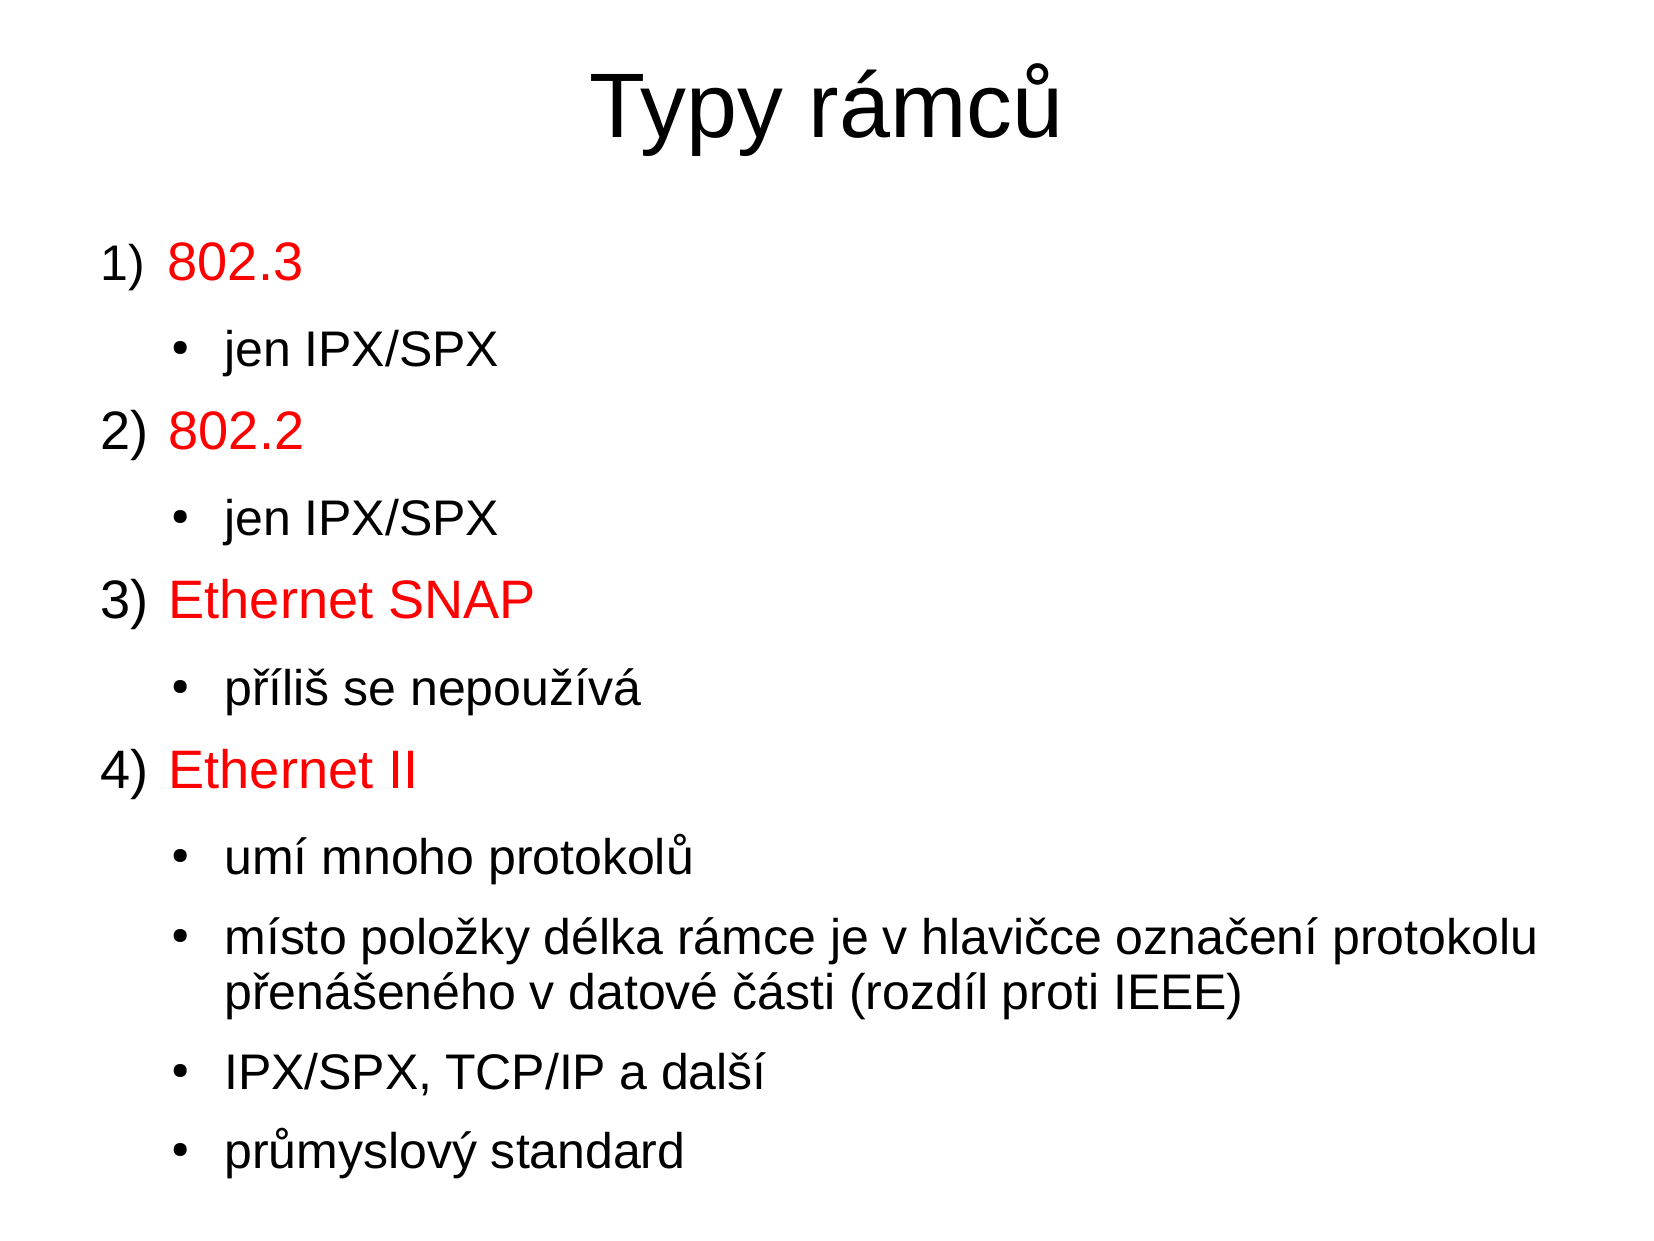

# Typy rámců
 802.3
jen IPX/SPX
 802.2
jen IPX/SPX
 Ethernet SNAP
příliš se nepoužívá
 Ethernet II
umí mnoho protokolů
místo položky délka rámce je v hlavičce označení protokolu přenášeného v datové části (rozdíl proti IEEE)
IPX/SPX, TCP/IP a další
průmyslový standard